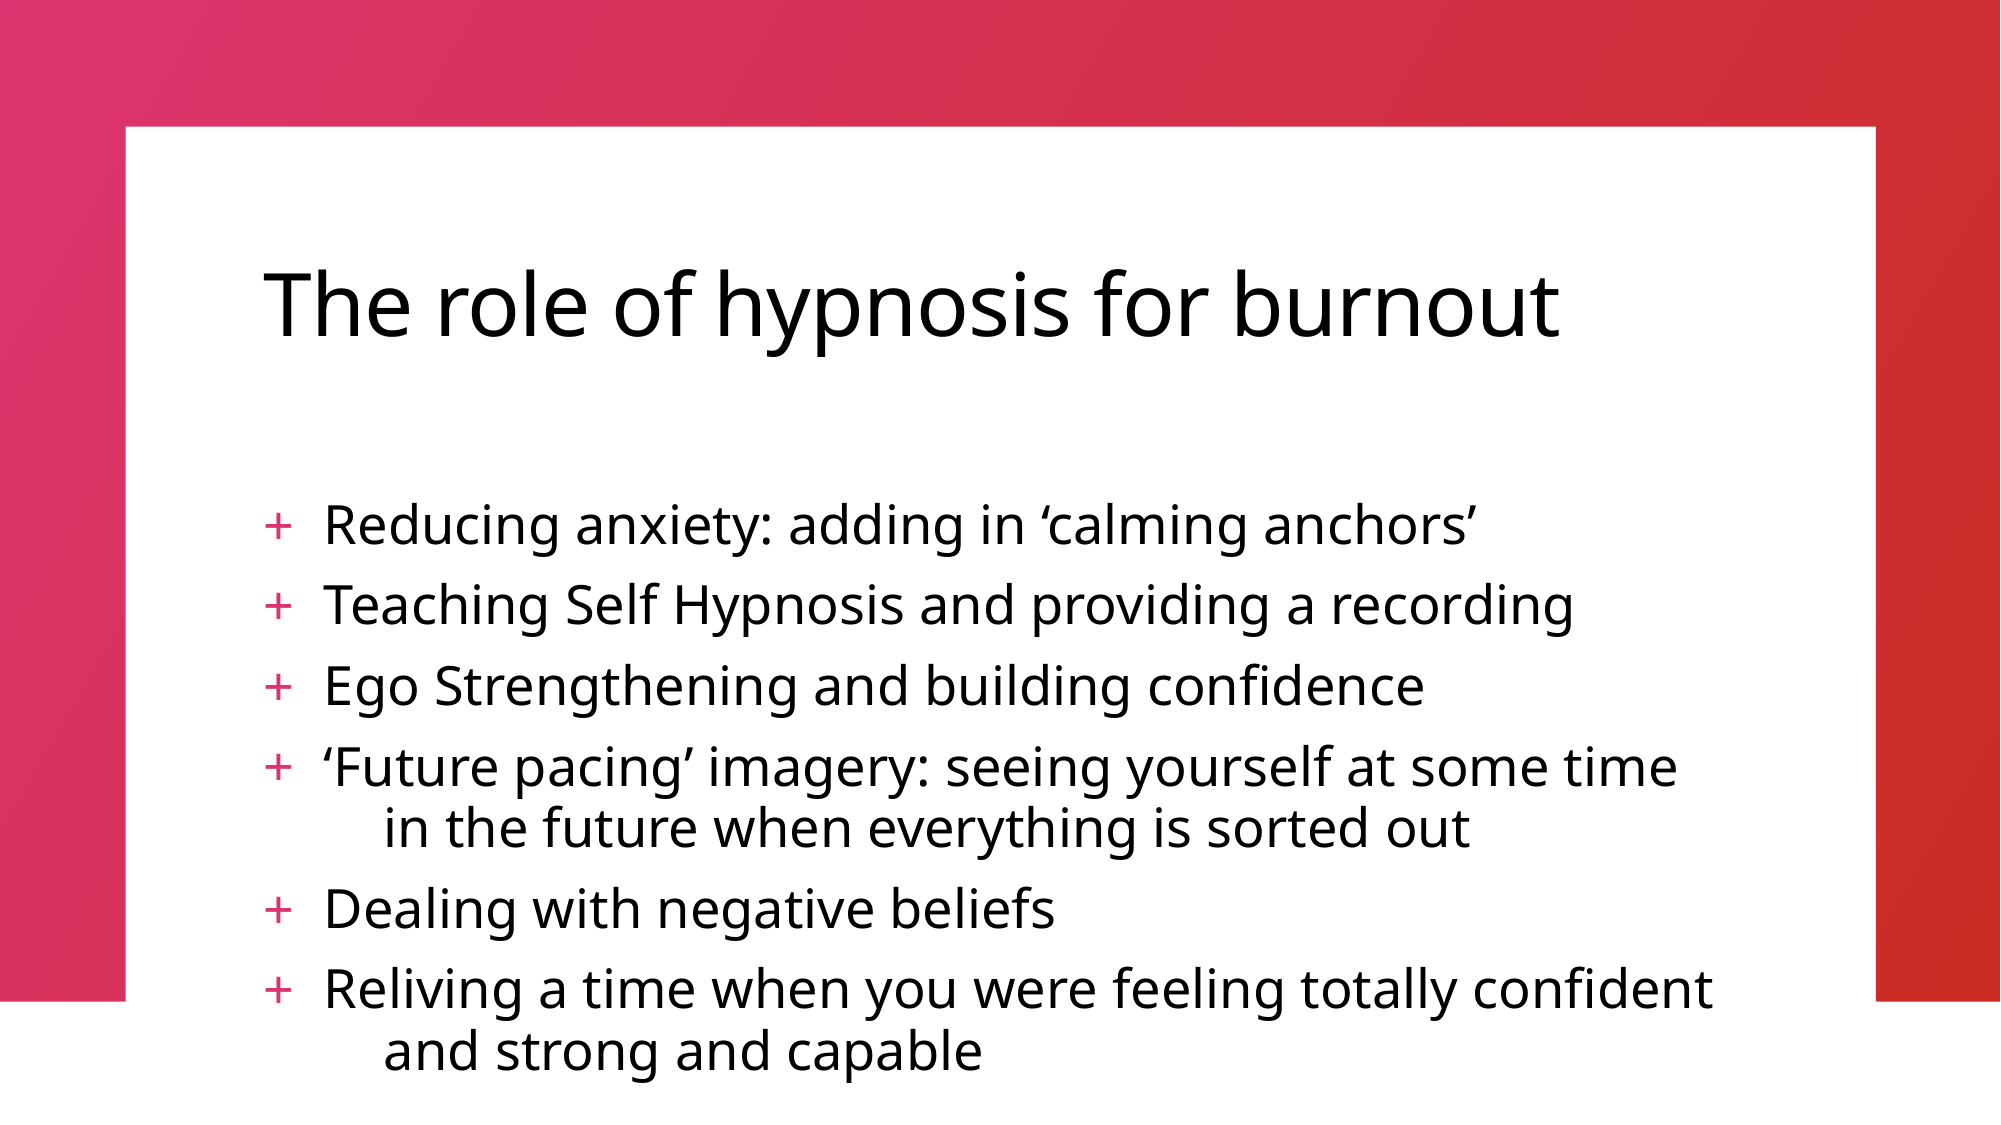

# The role of hypnosis for burnout
Reducing anxiety: adding in ‘calming anchors’
Teaching Self Hypnosis and providing a recording
Ego Strengthening and building confidence
‘Future pacing’ imagery: seeing yourself at some time in the future when everything is sorted out
Dealing with negative beliefs
Reliving a time when you were feeling totally confident and strong and capable